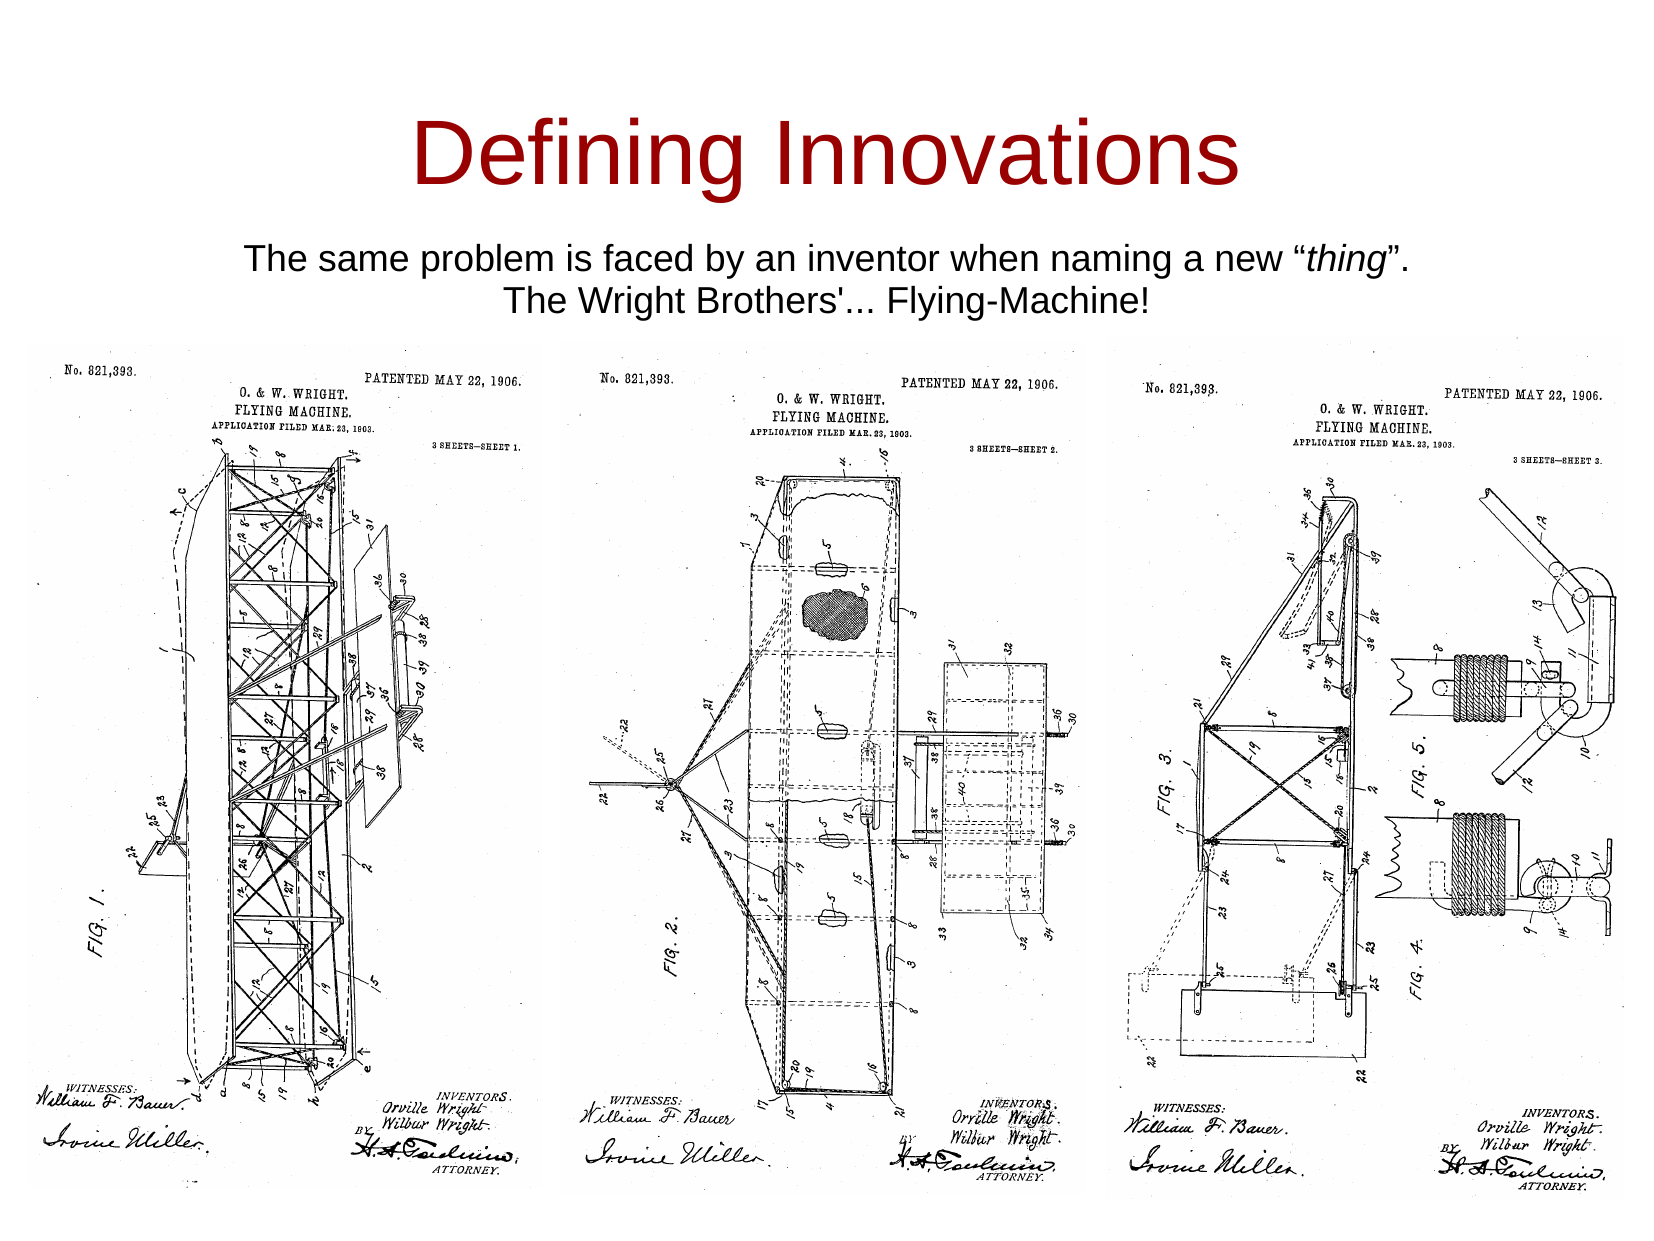

# Defining Innovations
The same problem is faced by an inventor when naming a new “thing”.
The Wright Brothers'... Flying-Machine!